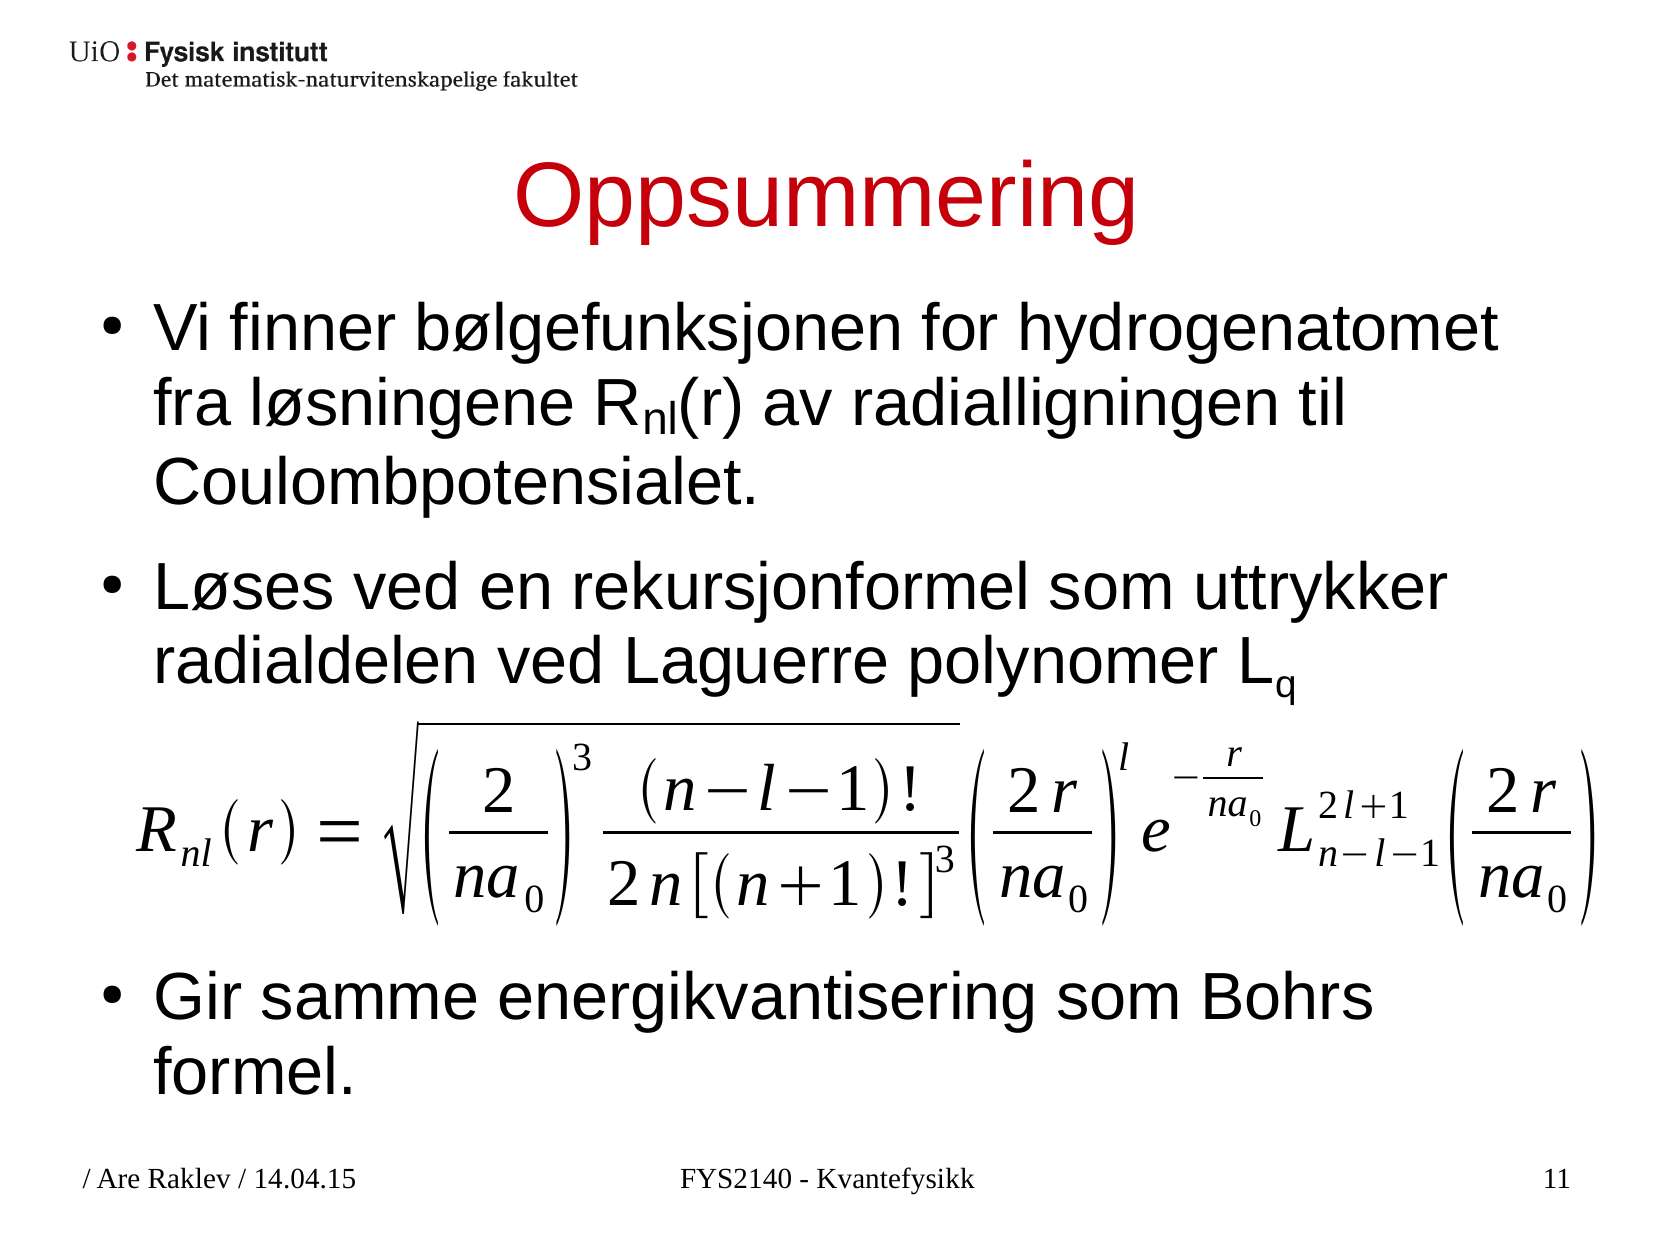

# Oppsummering
Vi finner bølgefunksjonen for hydrogenatomet fra løsningene Rnl(r) av radialligningen til Coulombpotensialet.
Løses ved en rekursjonformel som uttrykker radialdelen ved Laguerre polynomer Lq
Gir samme energikvantisering som Bohrs formel.
/ Are Raklev / 14.04.15
FYS2140 - Kvantefysikk
11